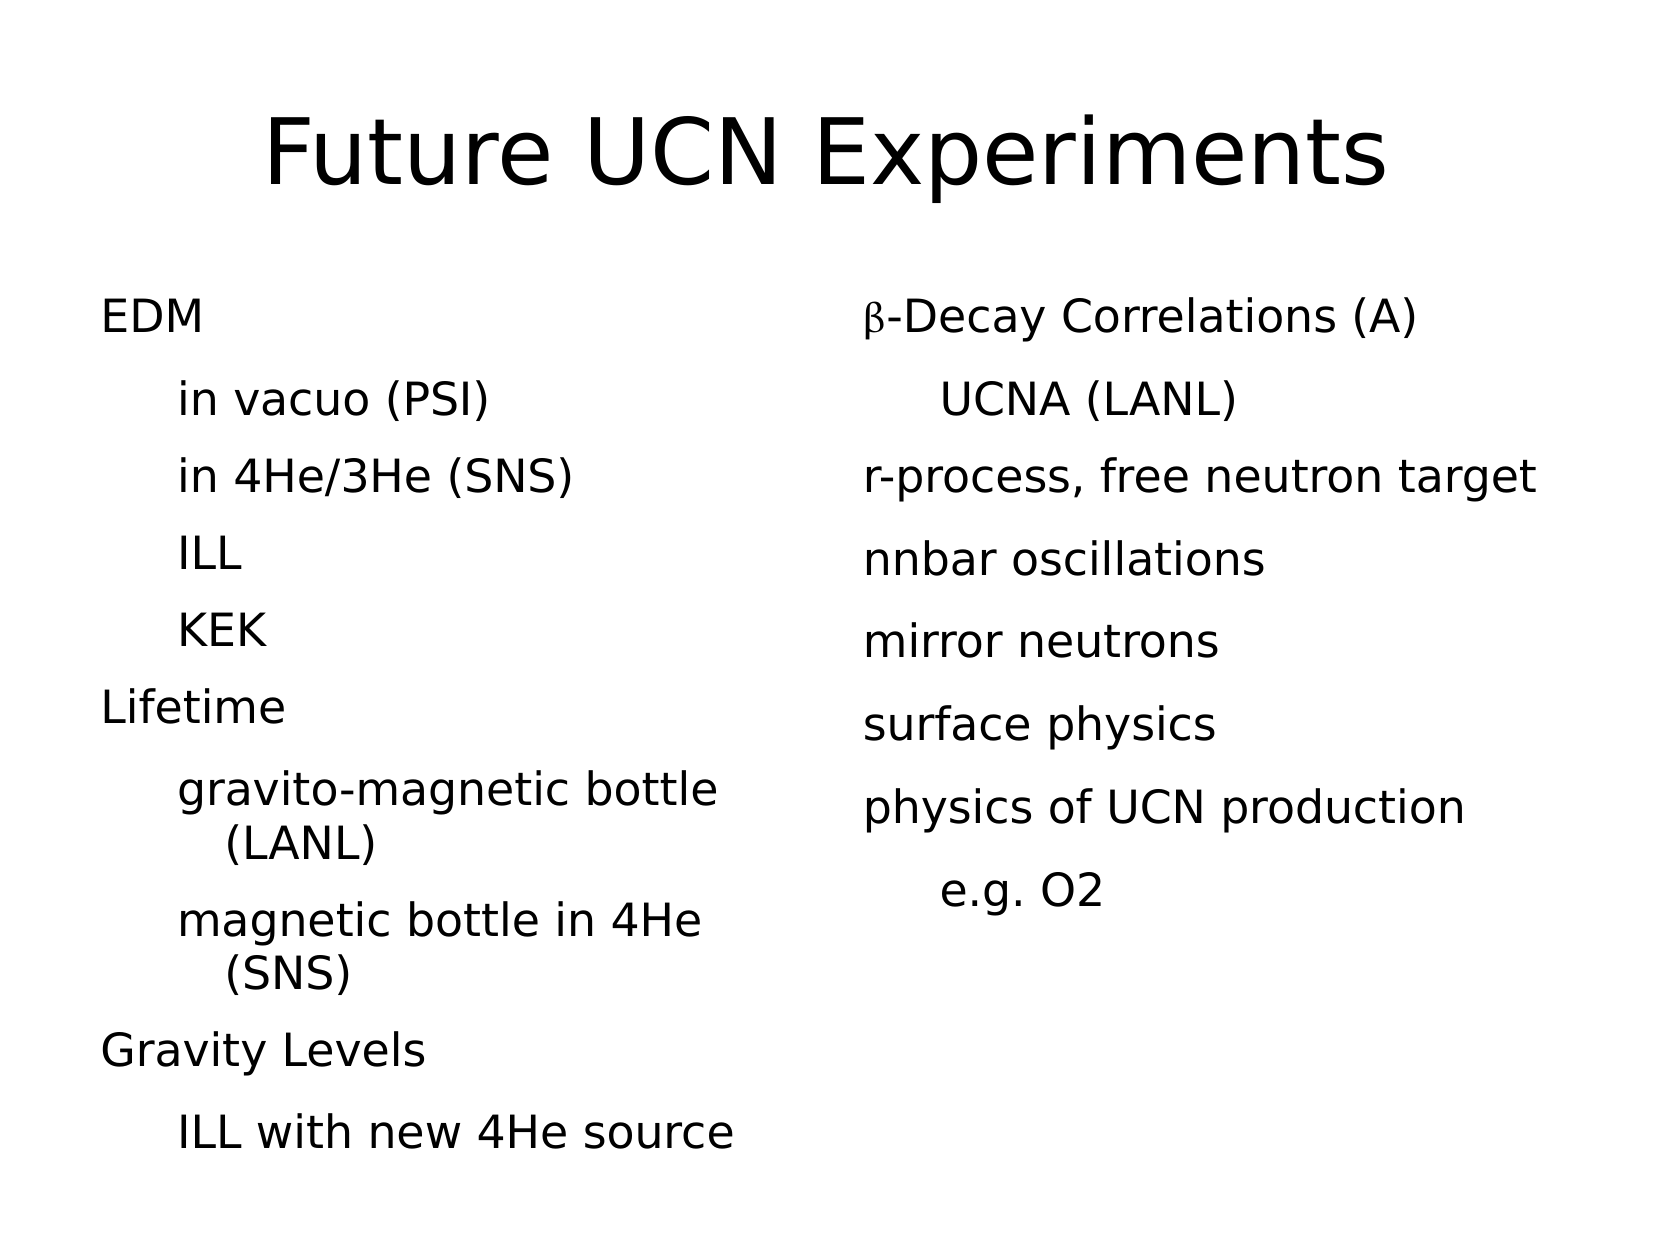

# Future UCN Experiments
EDM
in vacuo (PSI)
in 4He/3He (SNS)
ILL
KEK
Lifetime
gravito-magnetic bottle (LANL)
magnetic bottle in 4He (SNS)
Gravity Levels
ILL with new 4He source
-Decay Correlations (A)
UCNA (LANL)
r-process, free neutron target
nnbar oscillations
mirror neutrons
surface physics
physics of UCN production
e.g. O2